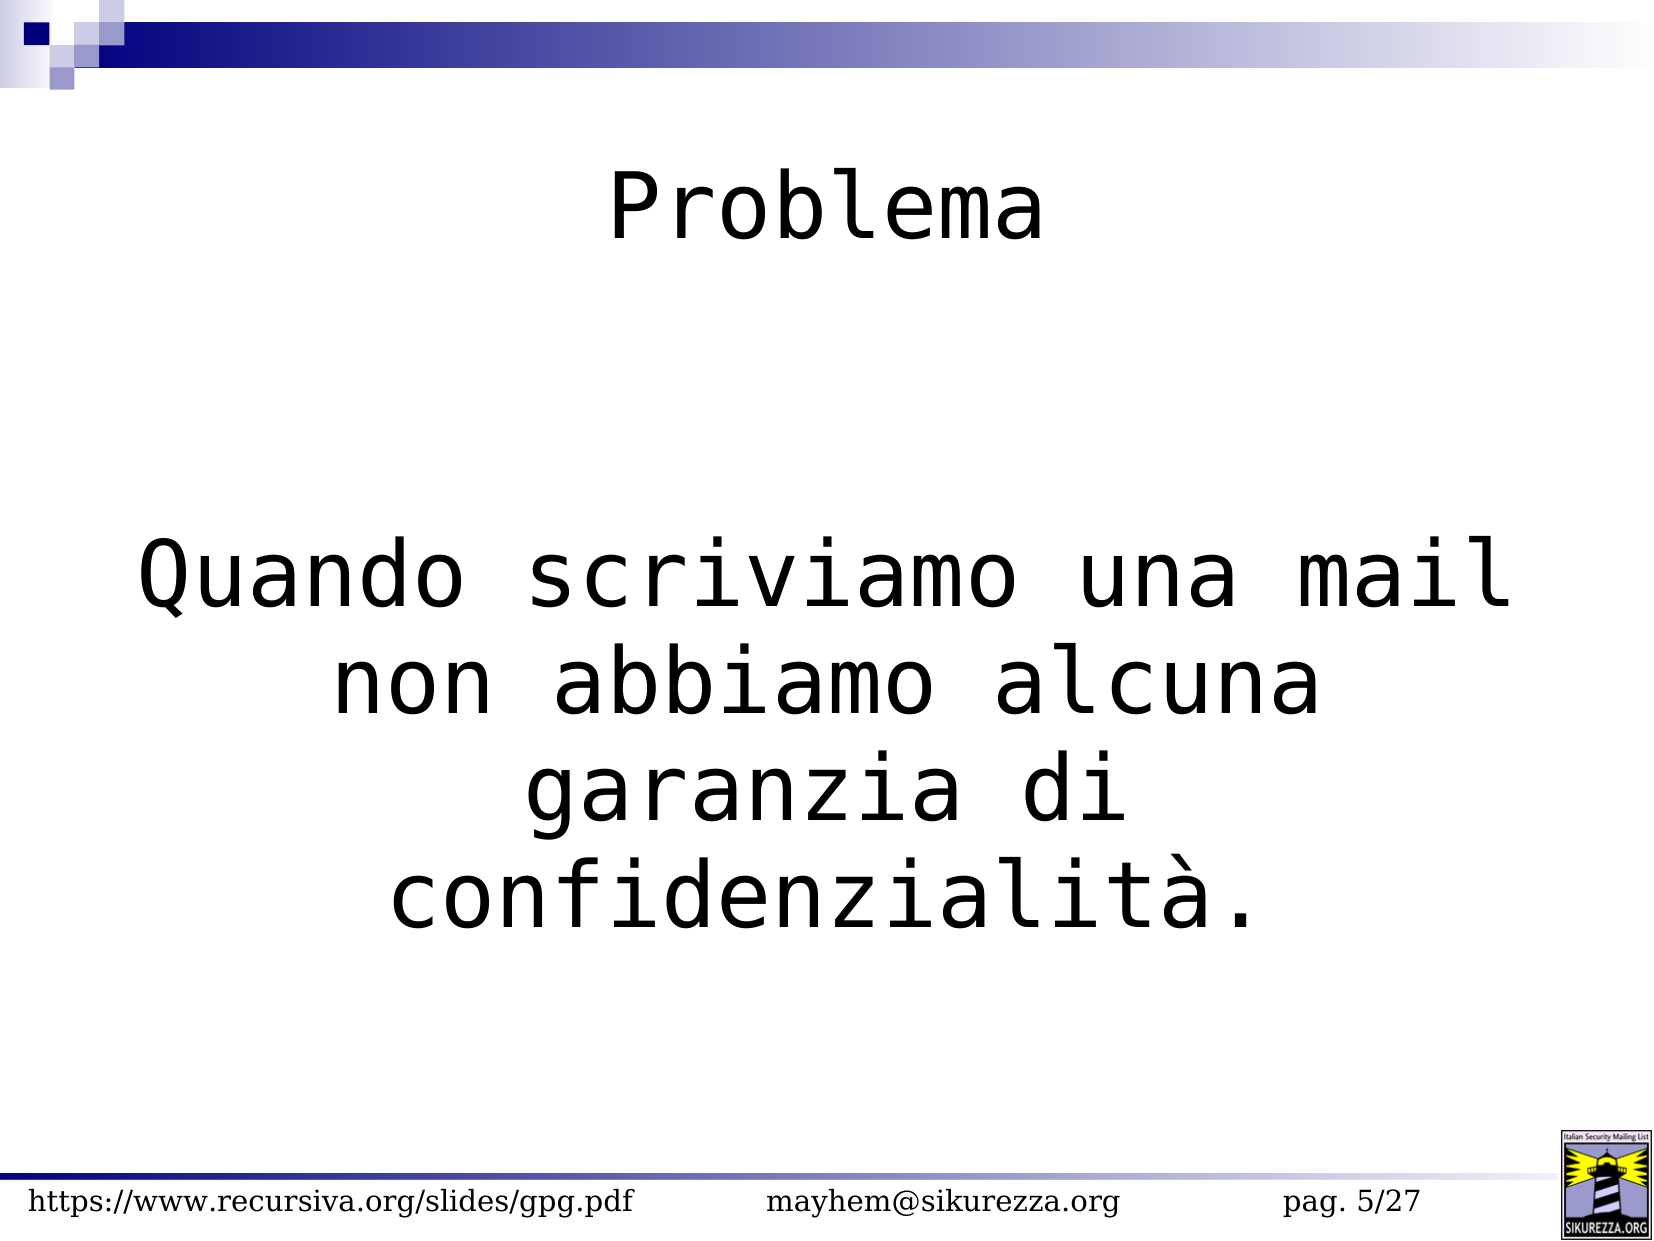

Problema
# Quando scriviamo una mail non abbiamo alcuna garanzia di confidenzialità.